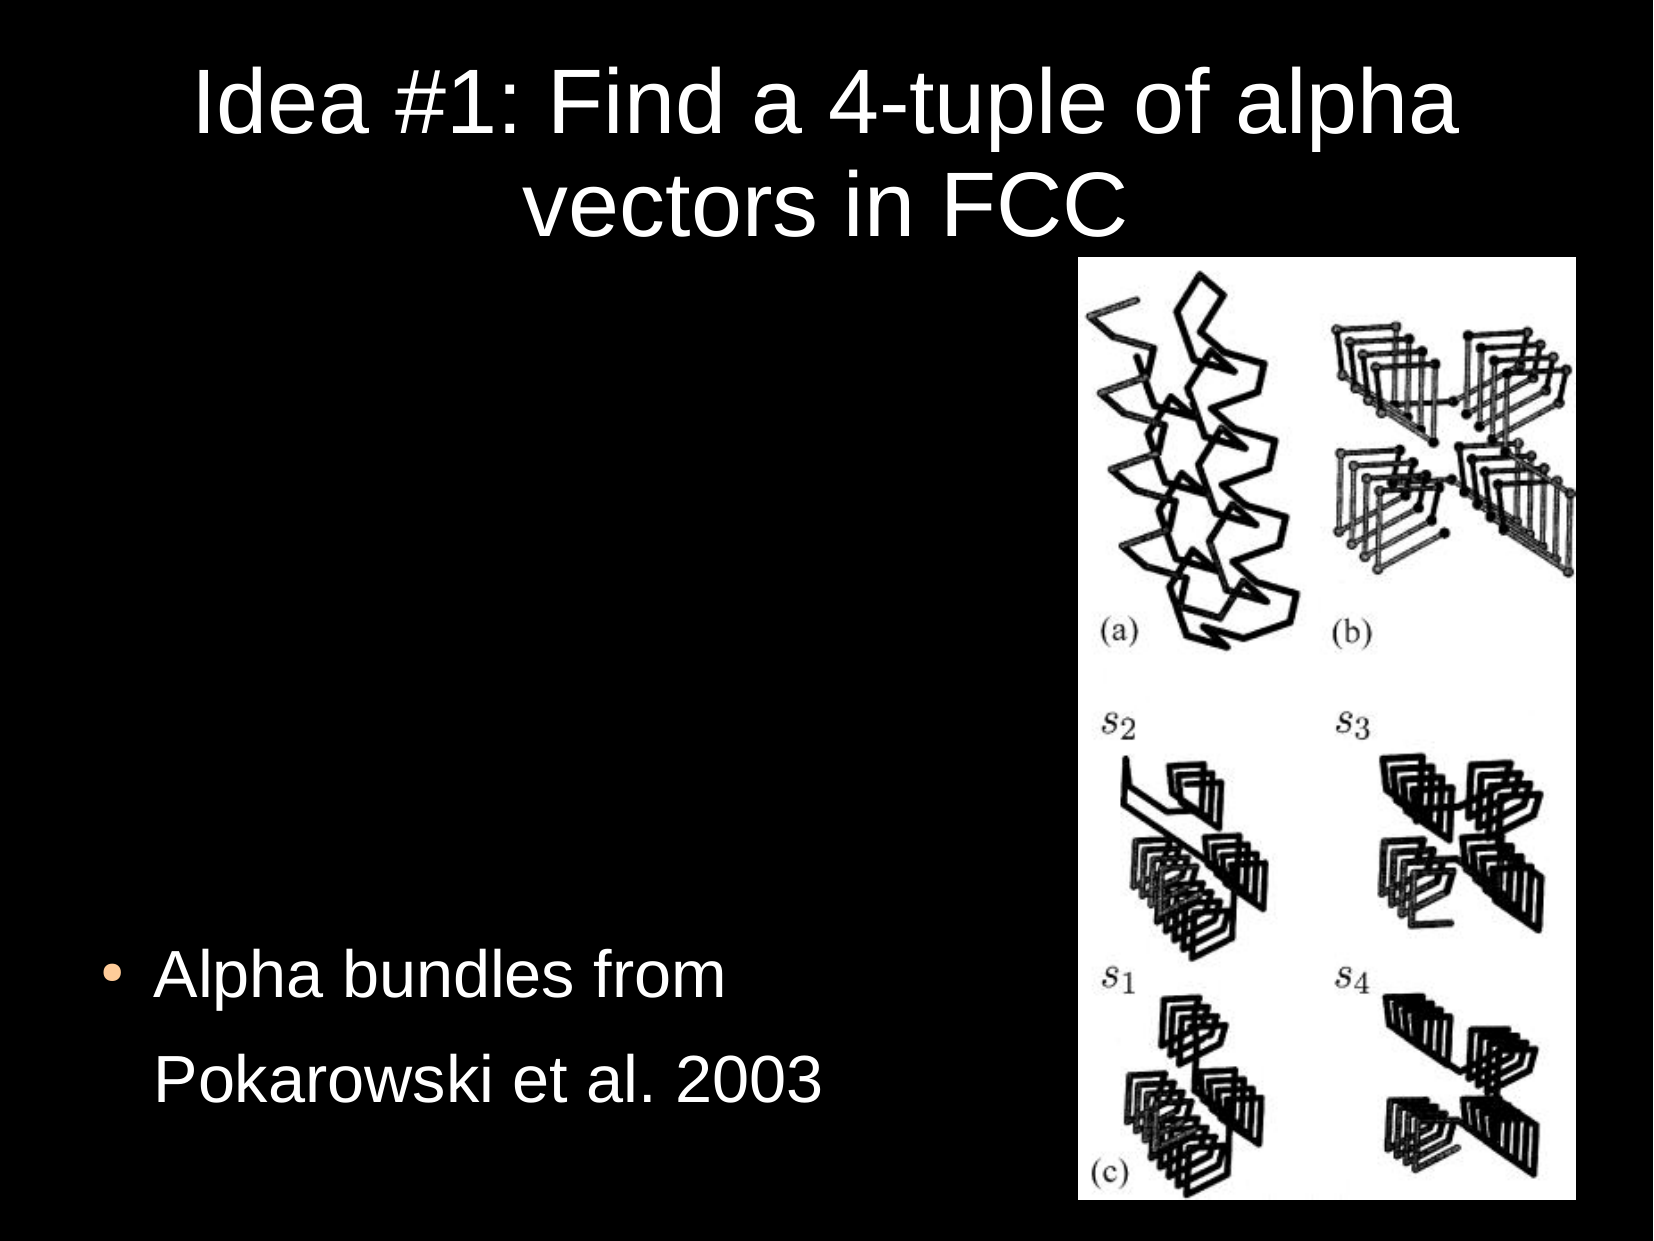

# Idea #1: Find a 4-tuple of alpha vectors in FCC
Alpha bundles from
Pokarowski et al. 2003